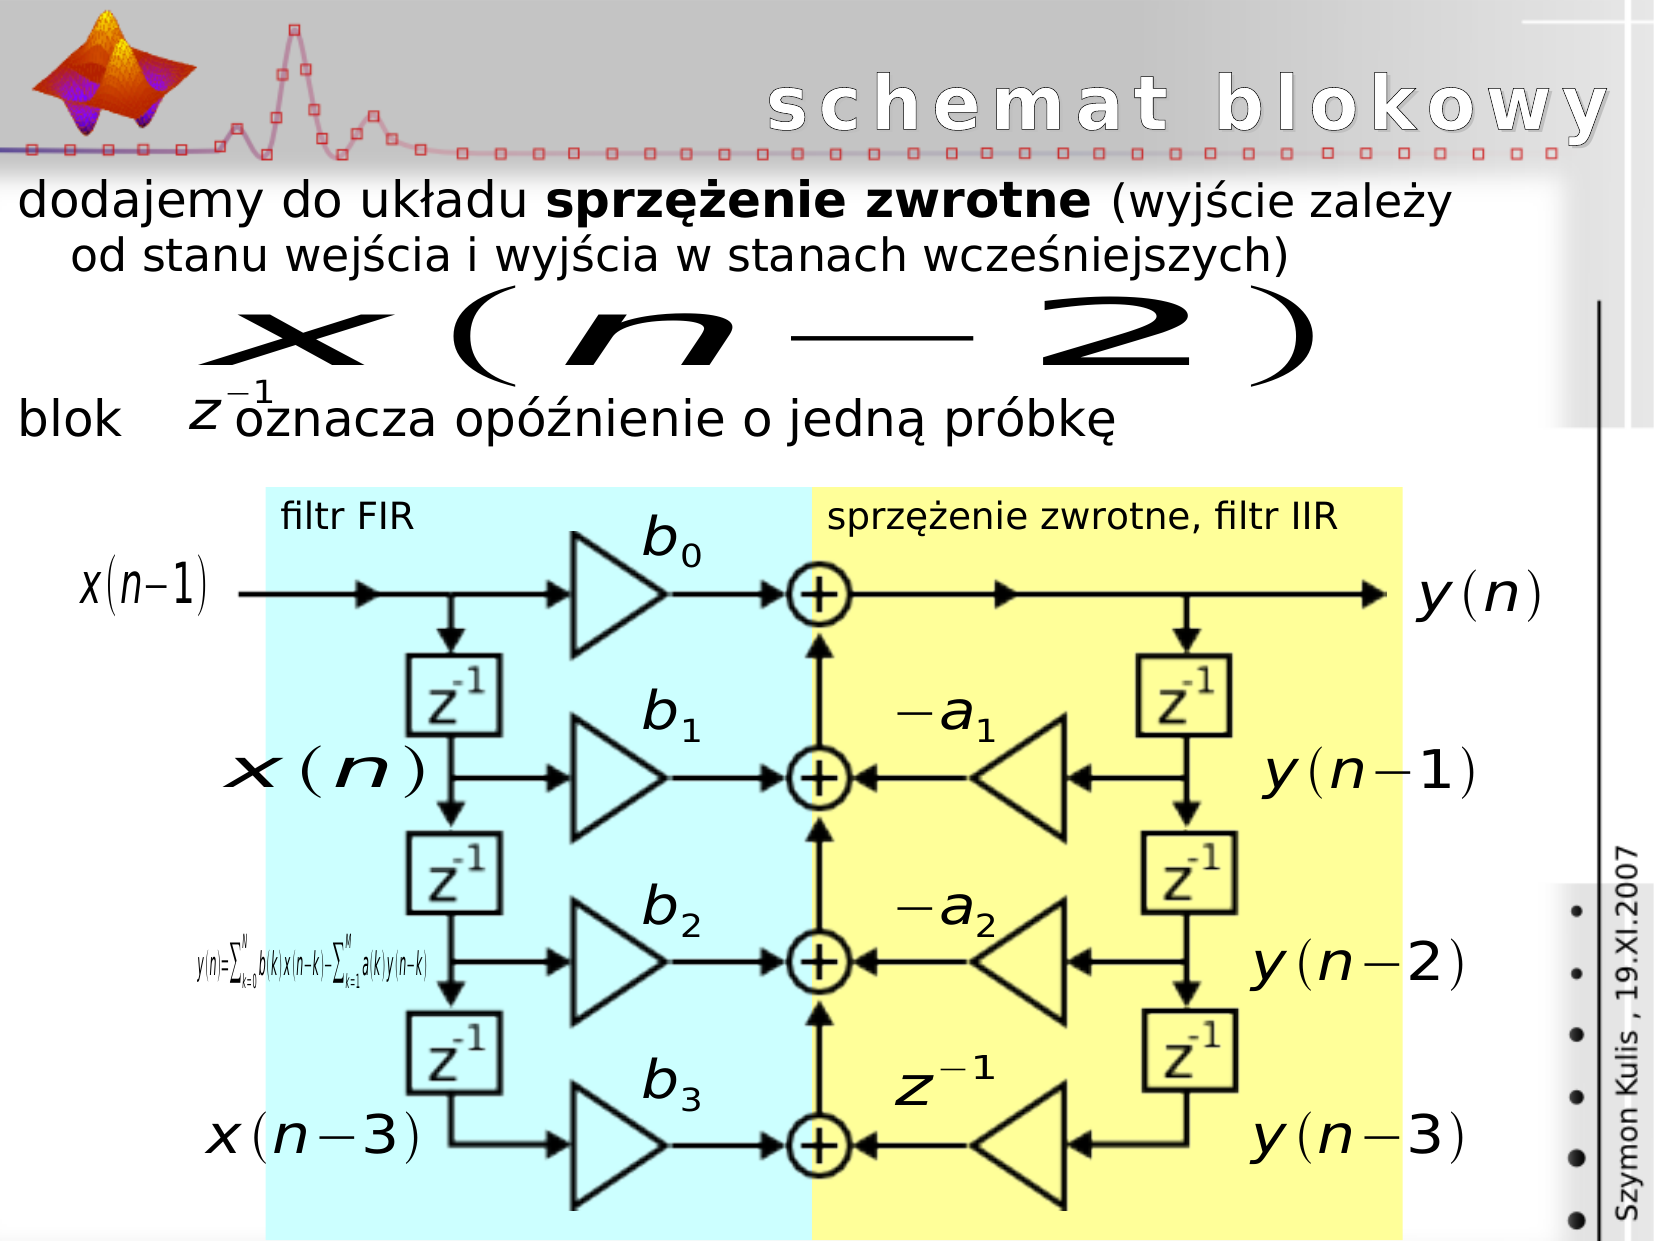

# schemat blokowy
dodajemy do układu sprzężenie zwrotne (wyjście zależy od stanu wejścia i wyjścia w stanach wcześniejszych)
blok oznacza opóźnienie o jedną próbkę
filtr FIR
sprzężenie zwrotne, filtr IIR